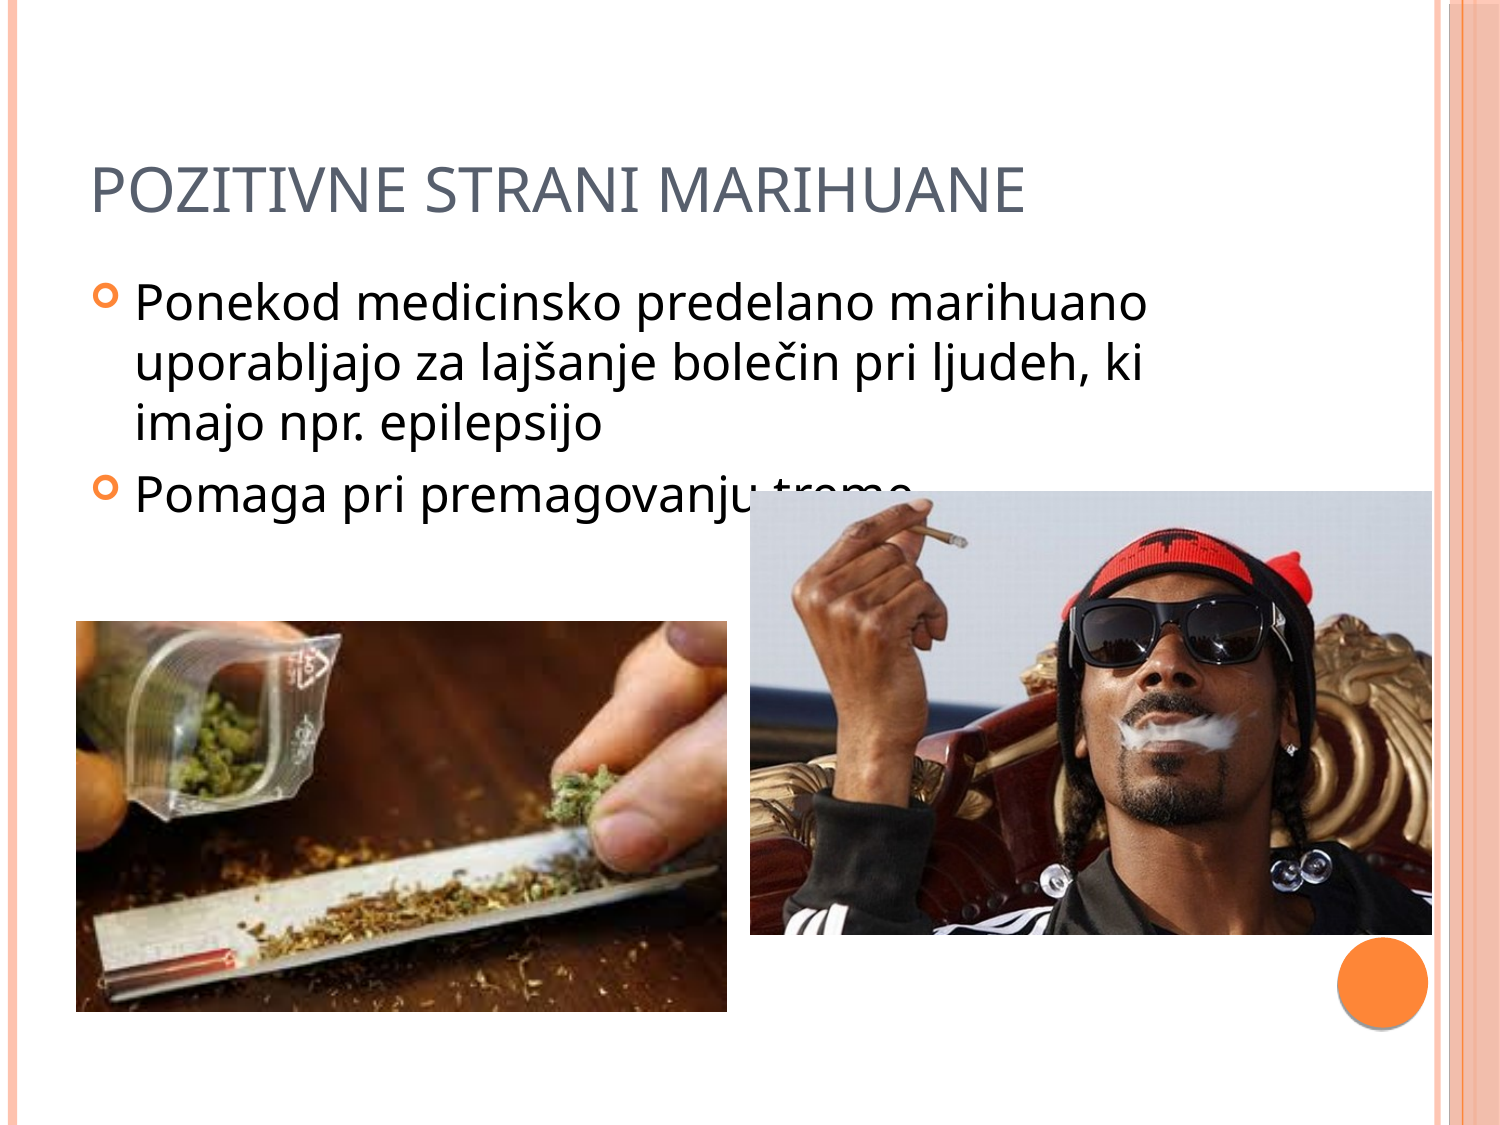

# POZITIVNE STRANI MARIHUANE
Ponekod medicinsko predelano marihuano uporabljajo za lajšanje bolečin pri ljudeh, ki imajo npr. epilepsijo
Pomaga pri premagovanju treme…